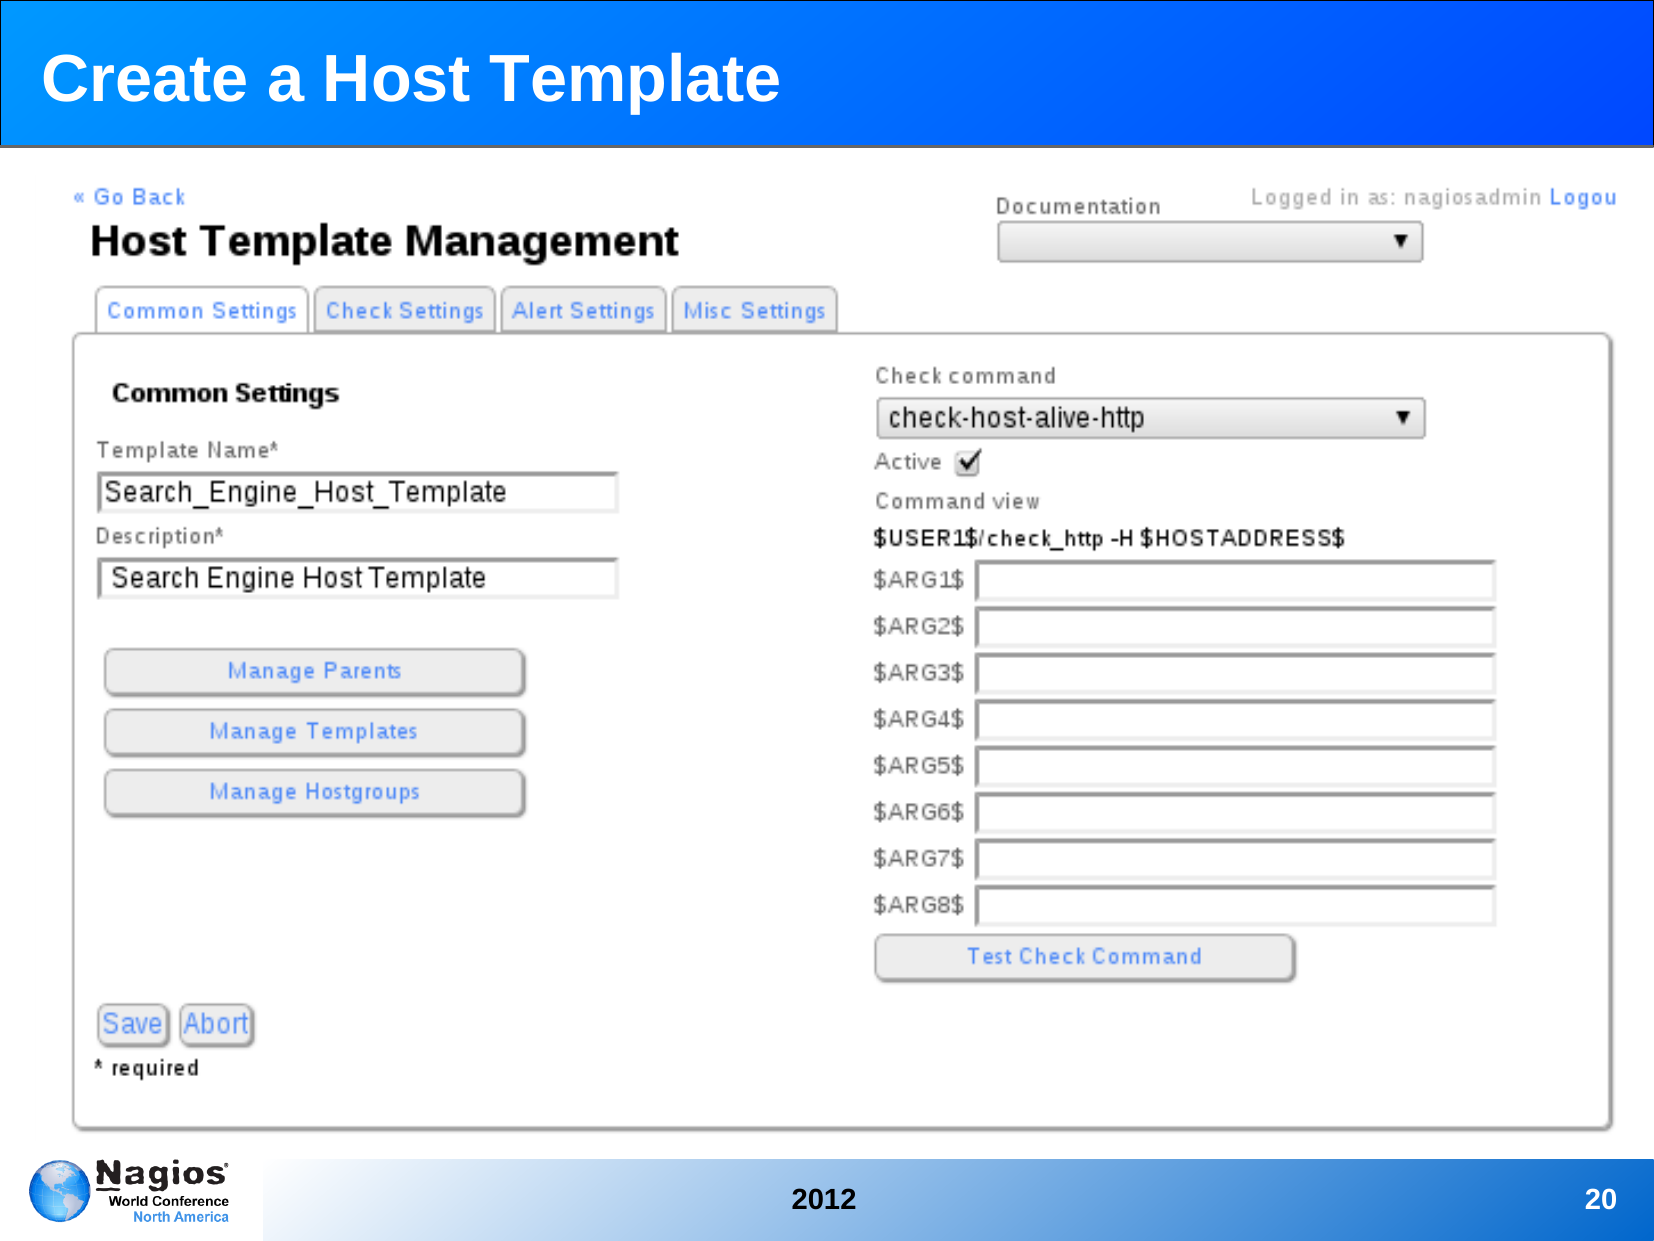

# Create a Host Template
2011
20